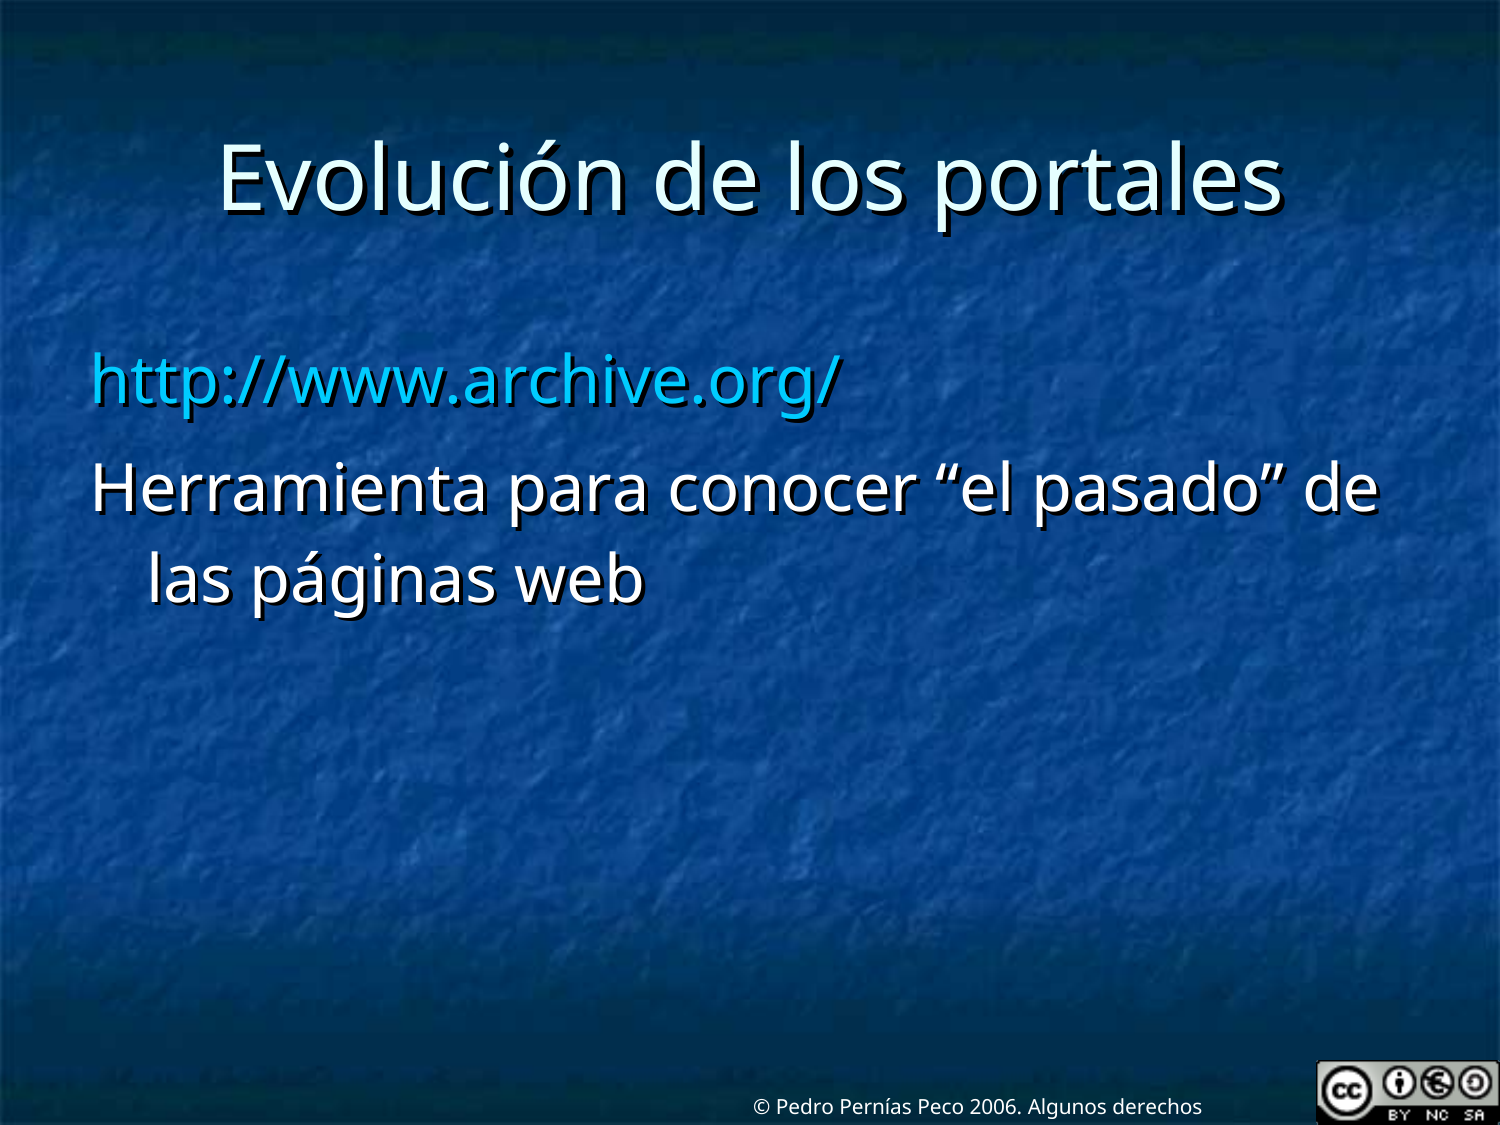

# Evolución de los portales
http://www.archive.org/
Herramienta para conocer “el pasado” de las páginas web